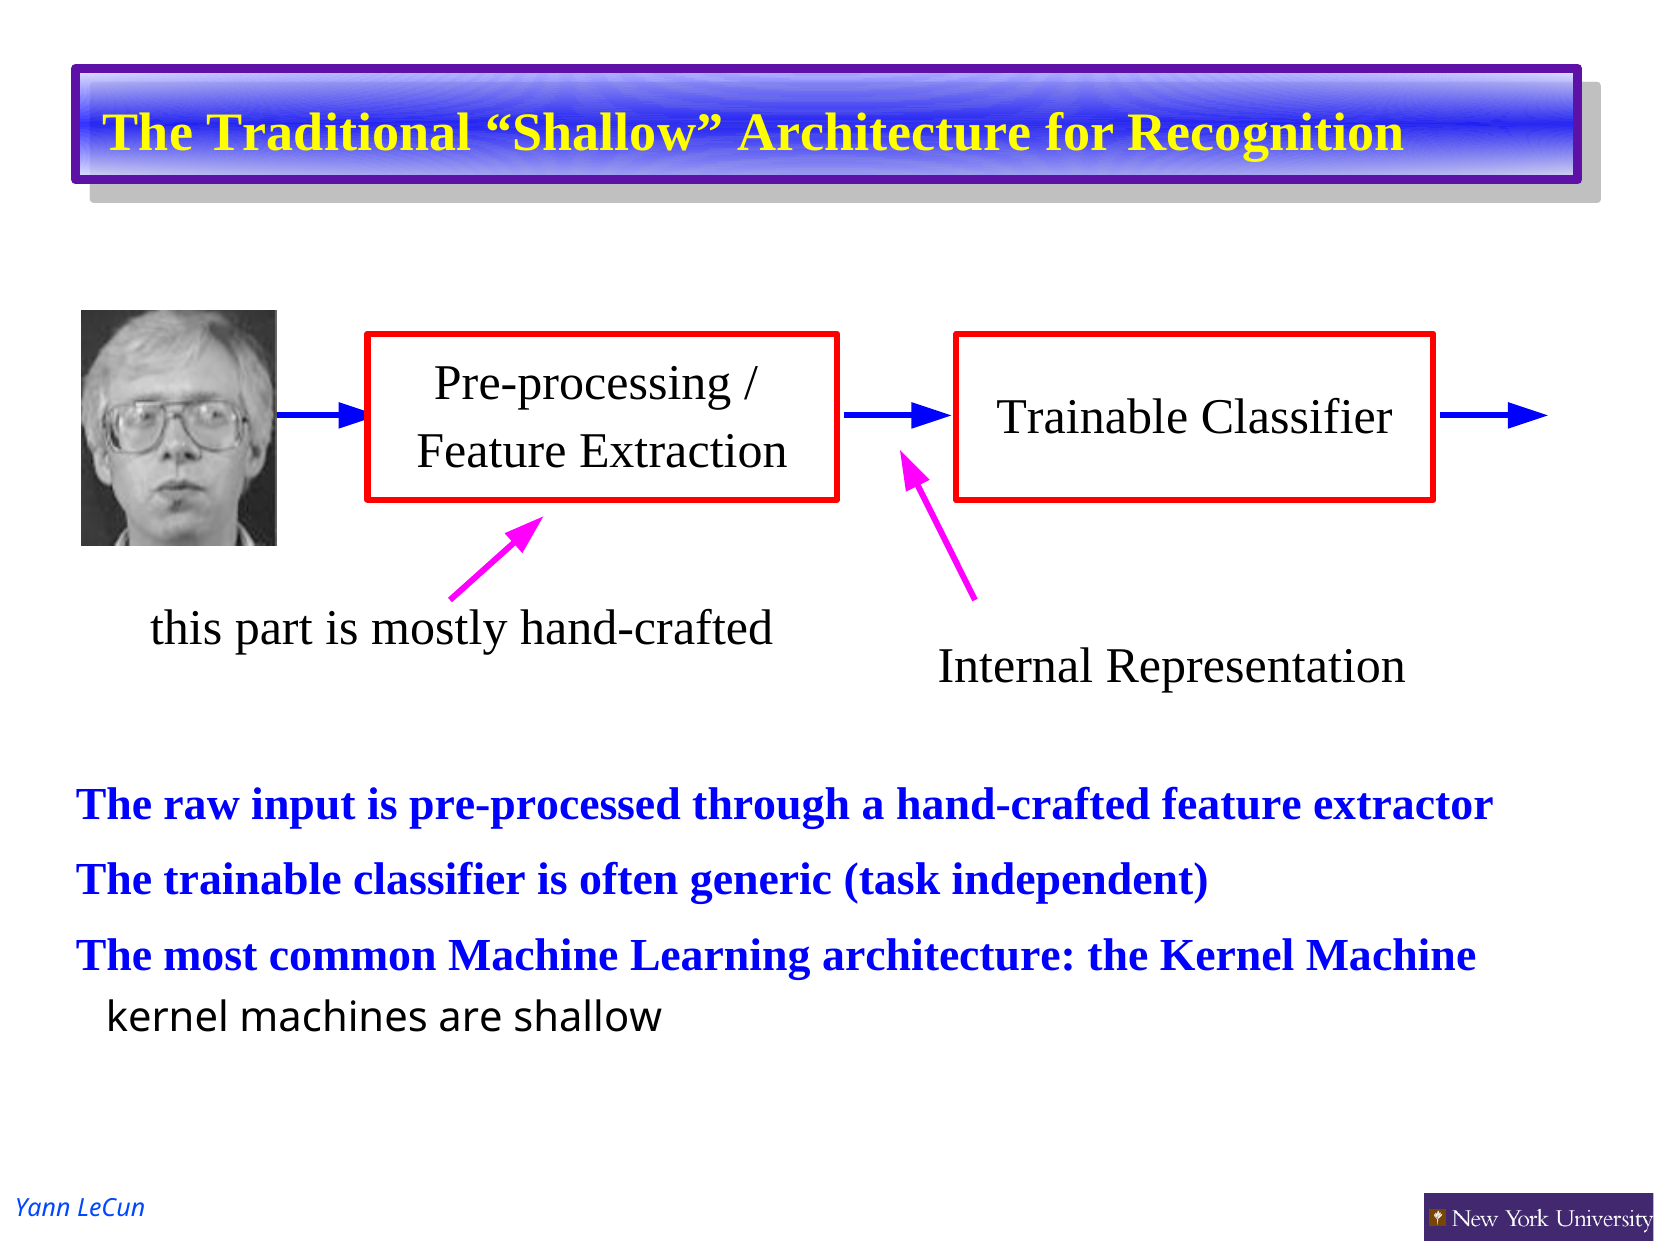

# The Traditional “Shallow” Architecture for Recognition
Pre-processing /
Feature Extraction
Trainable Classifier
this part is mostly hand-crafted
Internal Representation
The raw input is pre-processed through a hand-crafted feature extractor
The trainable classifier is often generic (task independent)
The most common Machine Learning architecture: the Kernel Machine
kernel machines are shallow